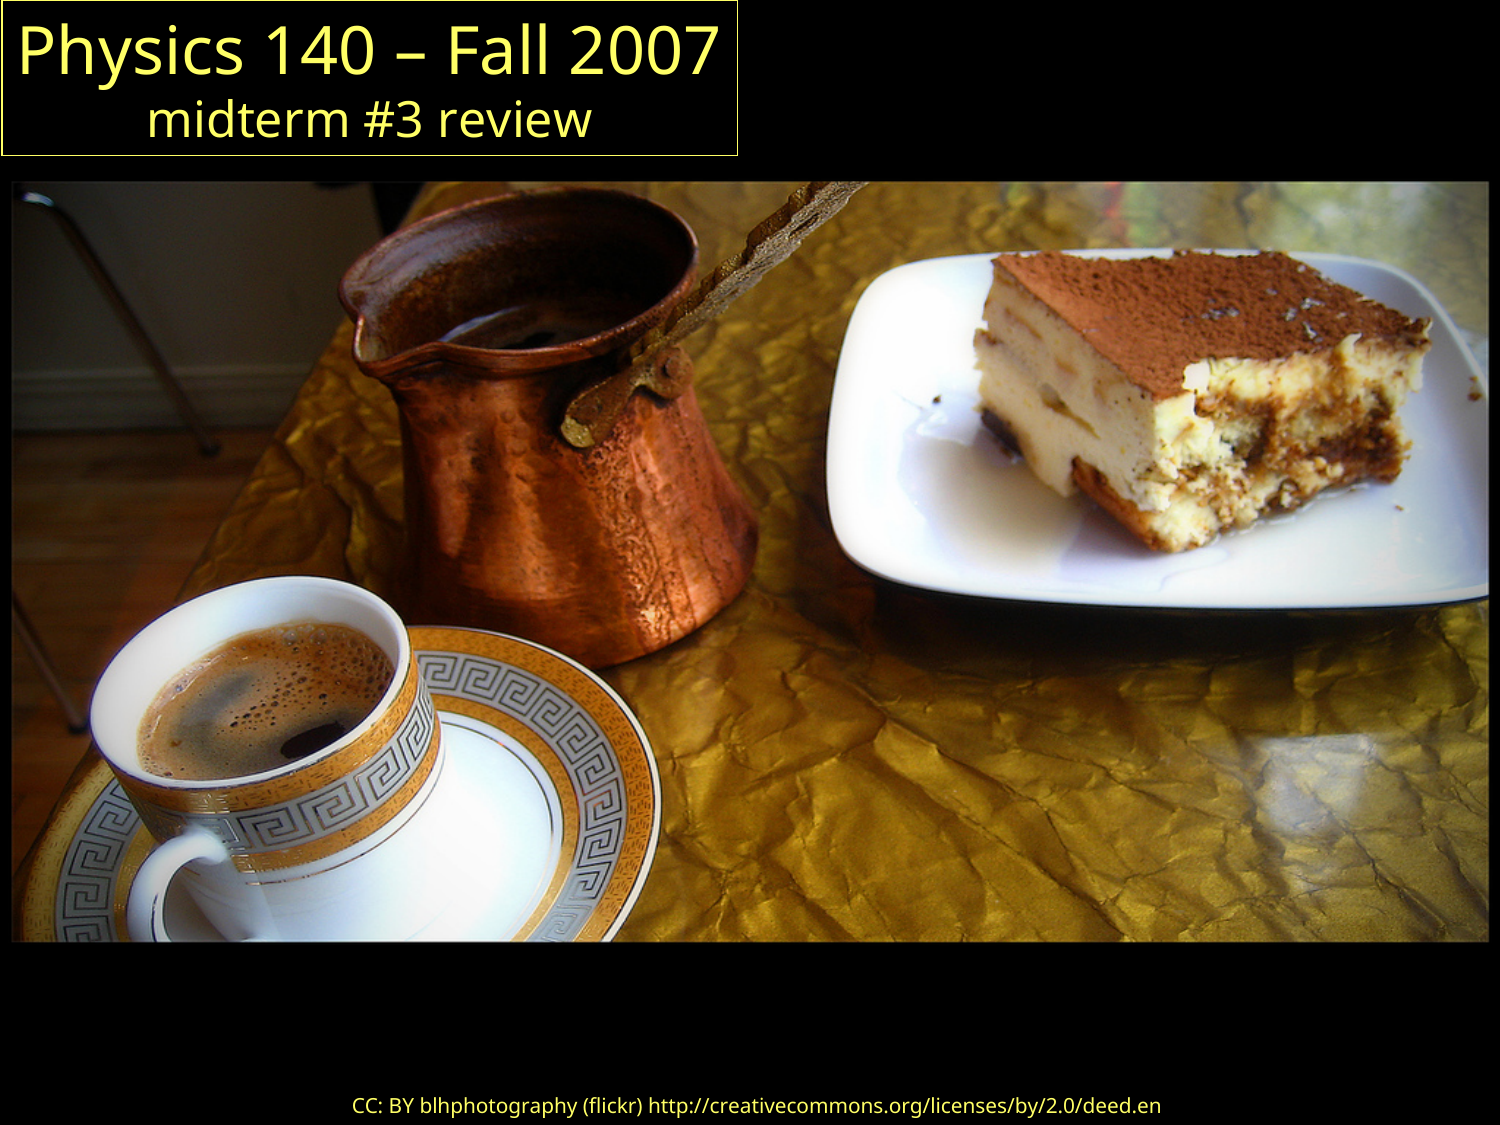

Physics 140 – Fall 2007
midterm #3 review
CC: BY blhphotography (flickr) http://creativecommons.org/licenses/by/2.0/deed.en